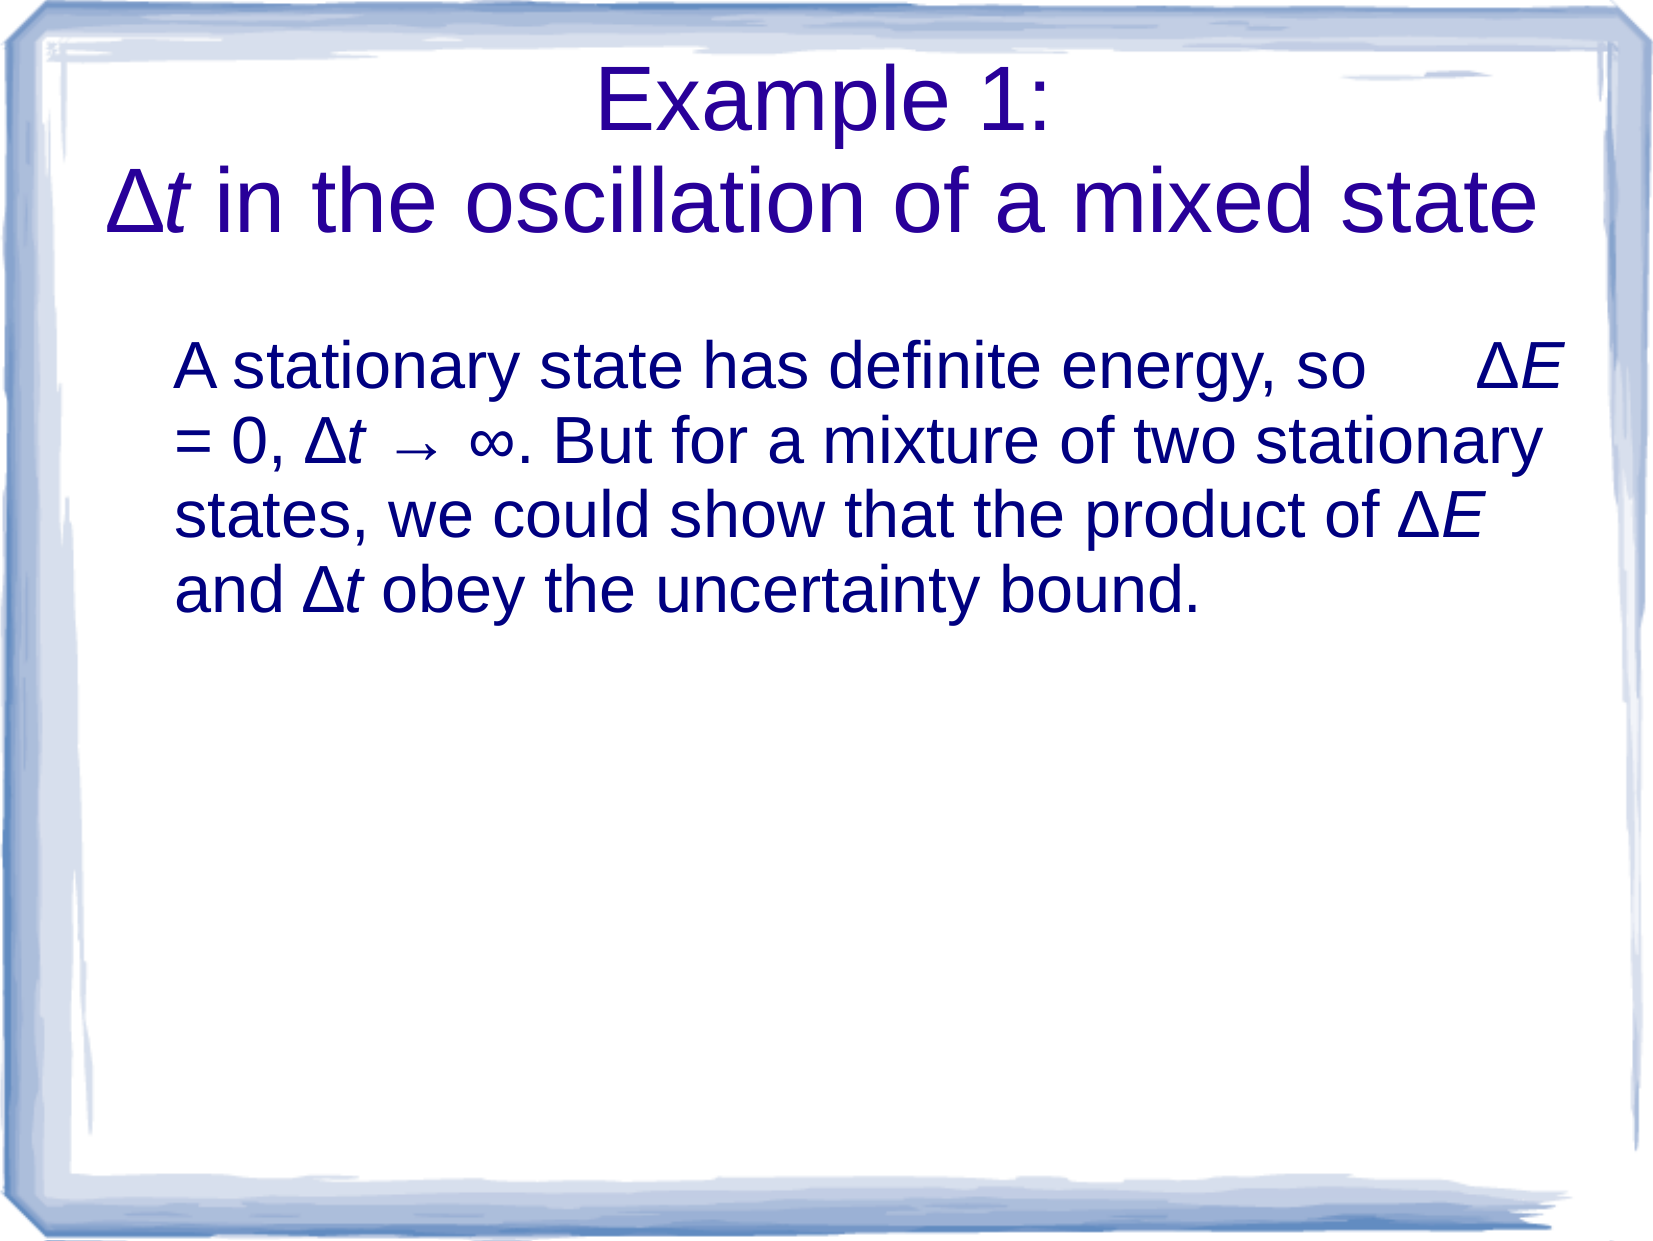

# Example 1: ∆t in the oscillation of a mixed state
 A stationary state has definite energy, so ∆E = 0, ∆t → ∞. But for a mixture of two stationary states, we could show that the product of ∆E and ∆t obey the uncertainty bound.